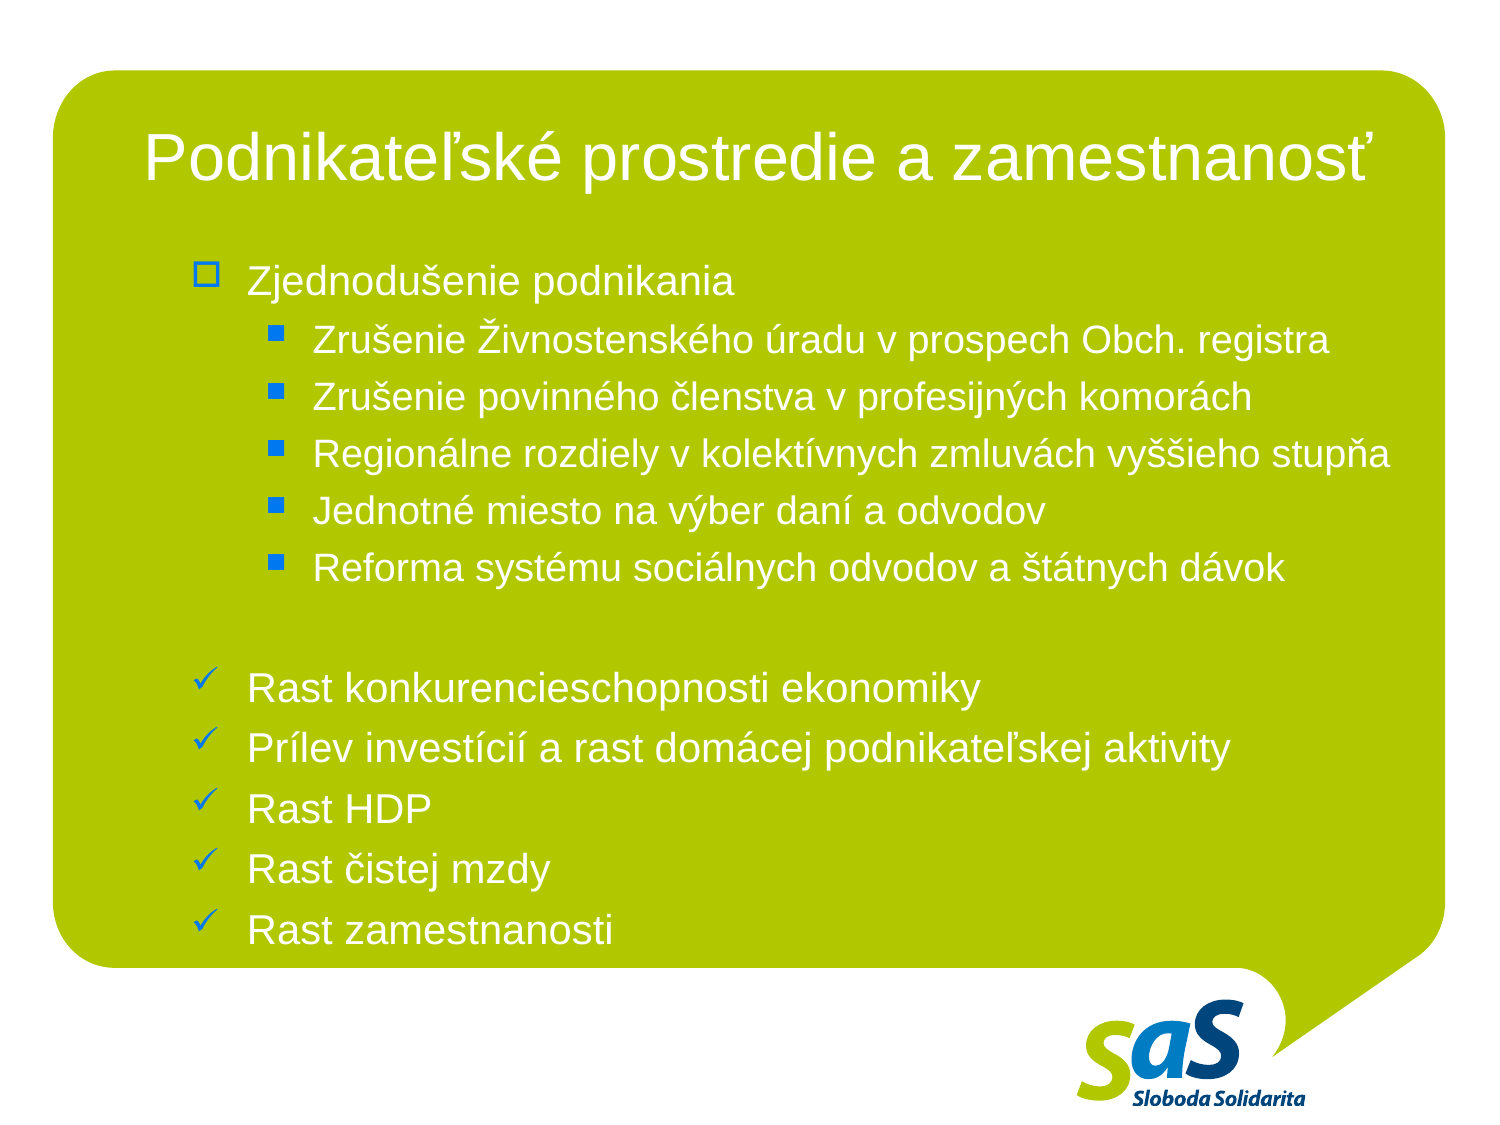

# Podnikateľské prostredie a zamestnanosť
Zjednodušenie podnikania
Zrušenie Živnostenského úradu v prospech Obch. registra
Zrušenie povinného členstva v profesijných komorách
Regionálne rozdiely v kolektívnych zmluvách vyššieho stupňa
Jednotné miesto na výber daní a odvodov
Reforma systému sociálnych odvodov a štátnych dávok
Rast konkurencieschopnosti ekonomiky
Prílev investícií a rast domácej podnikateľskej aktivity
Rast HDP
Rast čistej mzdy
Rast zamestnanosti